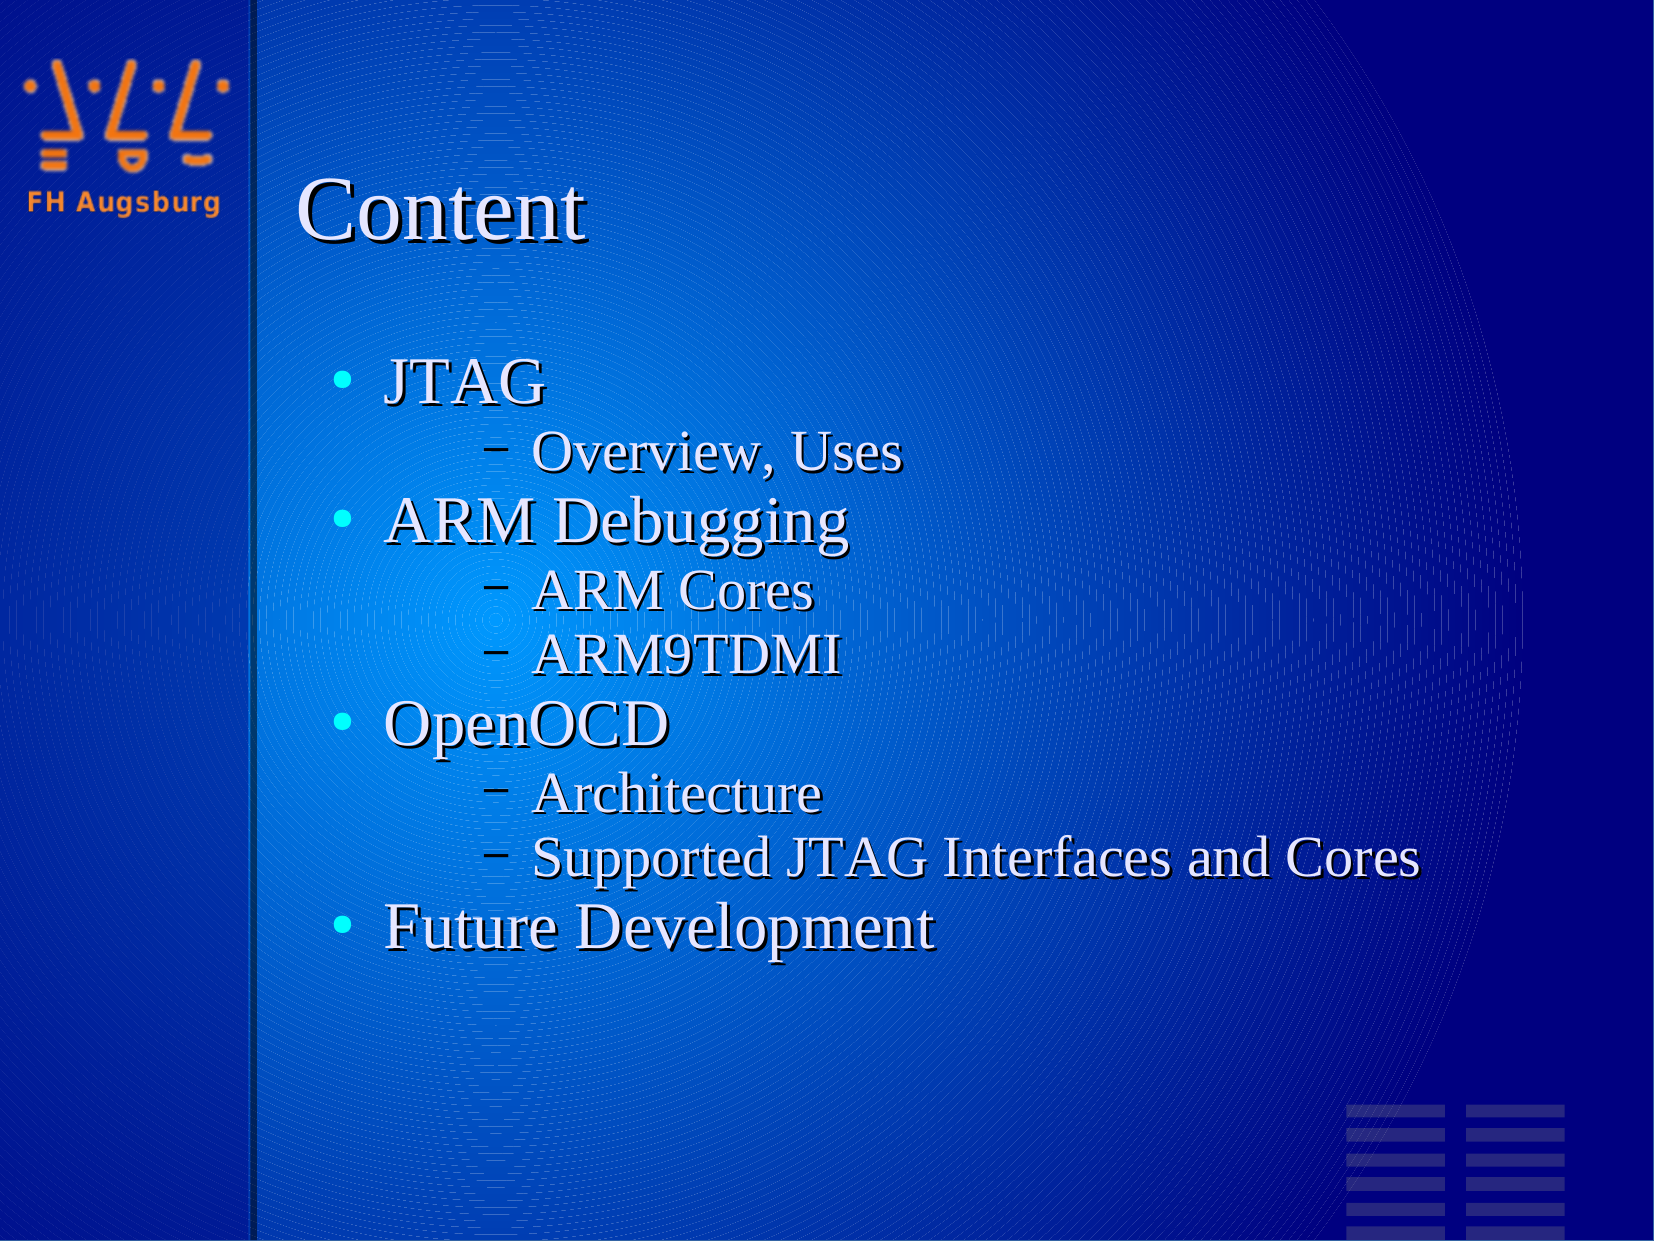

# Content
JTAG
Overview, Uses
ARM Debugging
ARM Cores
ARM9TDMI
OpenOCD
Architecture
Supported JTAG Interfaces and Cores
Future Development